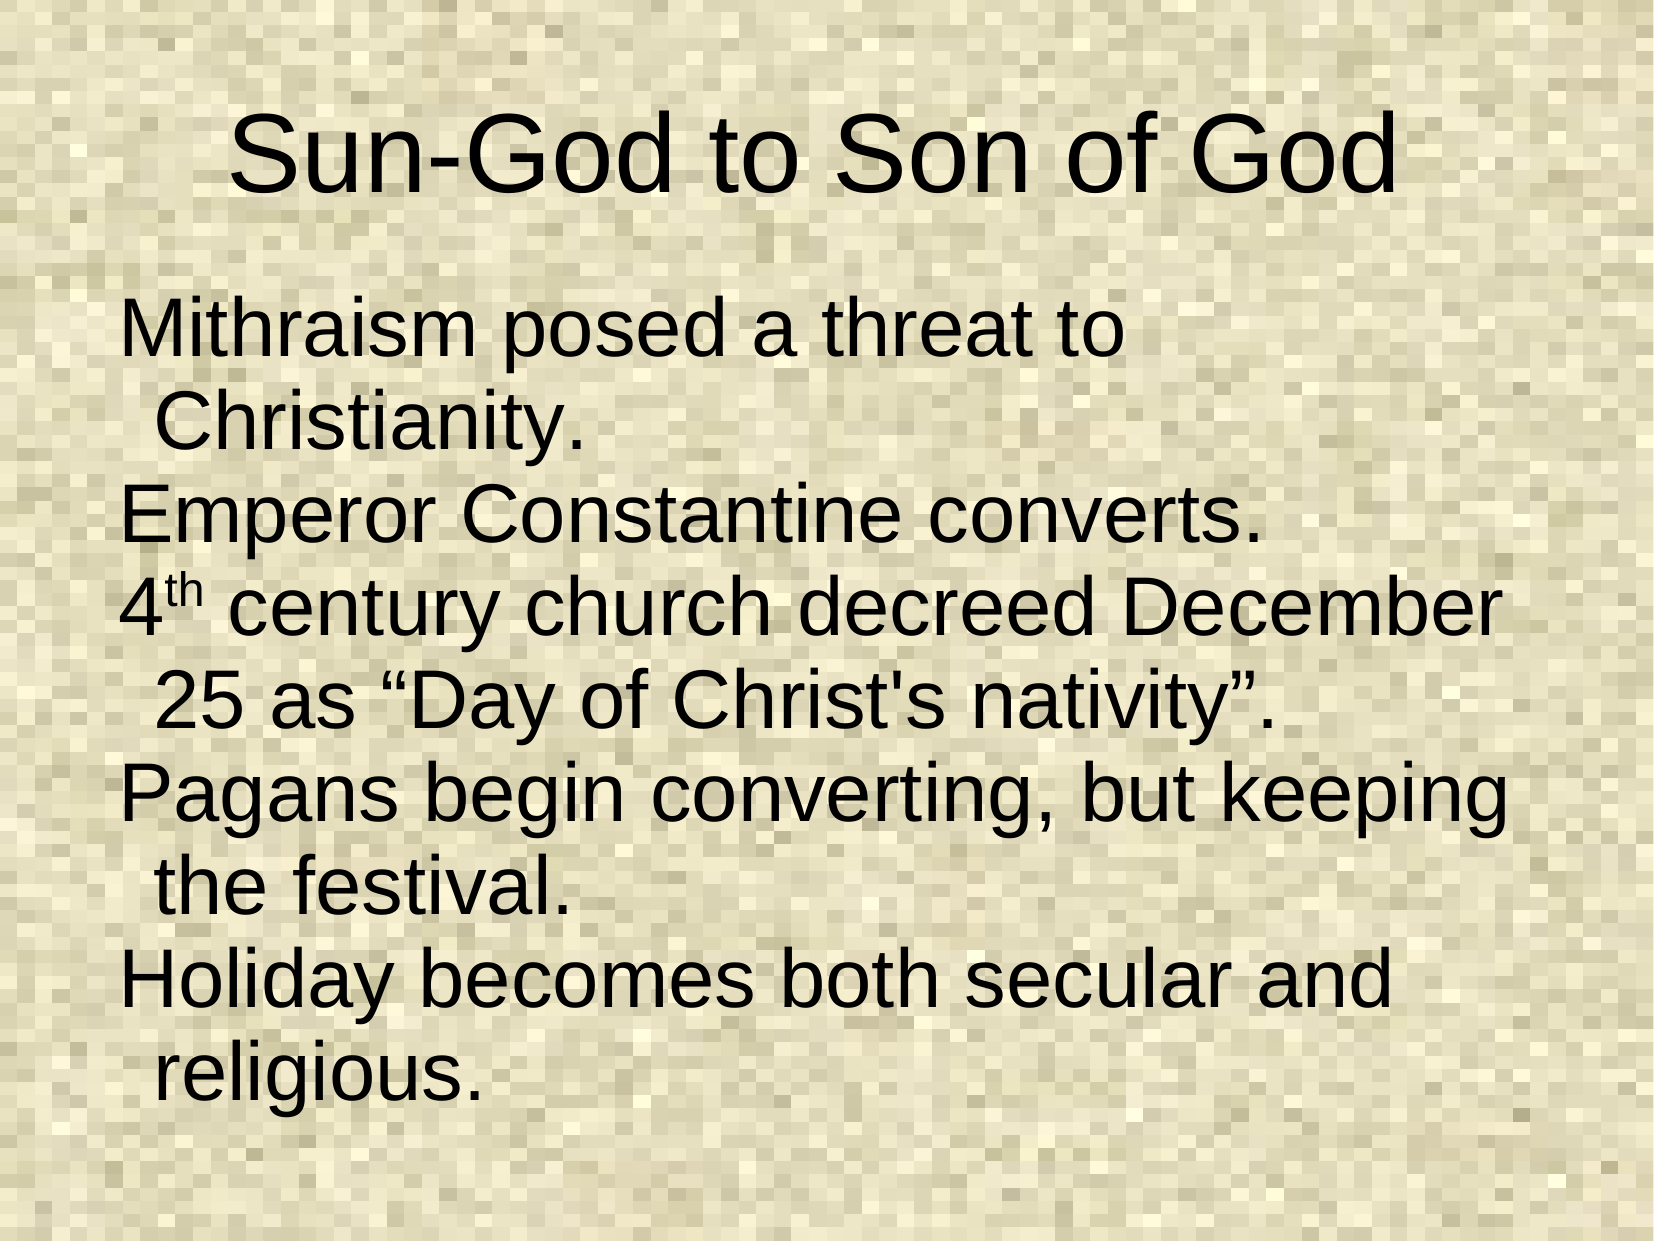

# Sun-God to Son of God
Mithraism posed a threat to Christianity.
Emperor Constantine converts.
4th century church decreed December 25 as “Day of Christ's nativity”.
Pagans begin converting, but keeping the festival.
Holiday becomes both secular and religious.